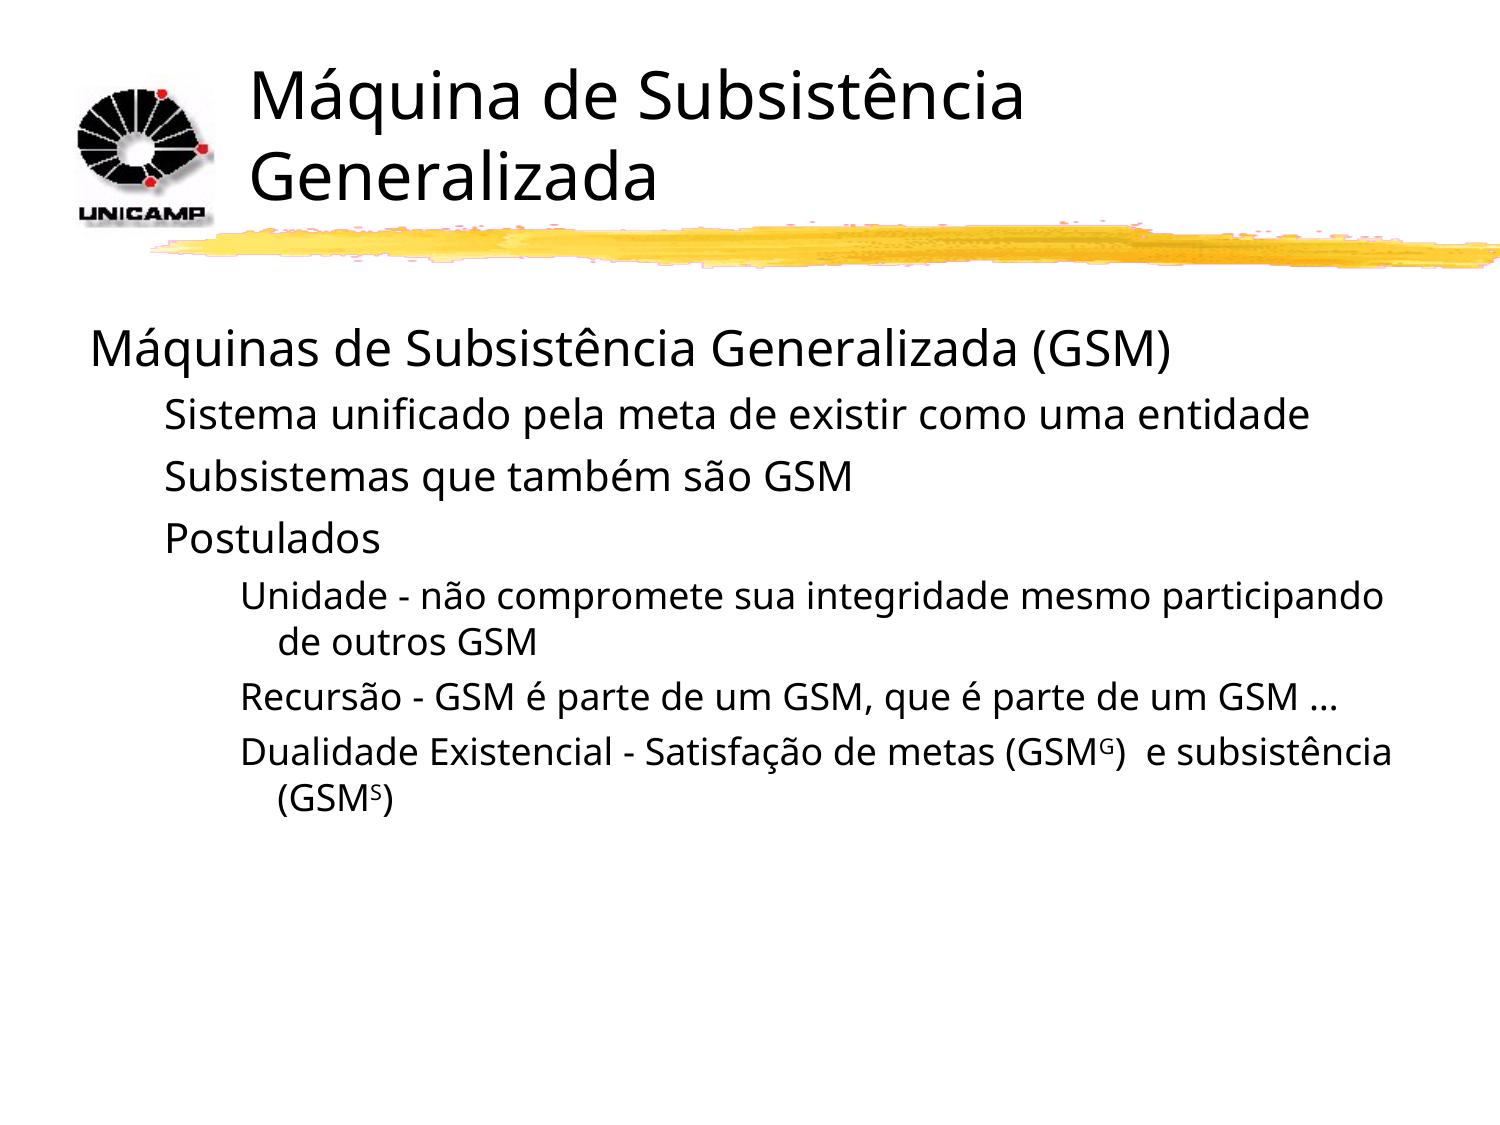

# Máquina de Subsistência Generalizada
Máquinas de Subsistência Generalizada (GSM)
Sistema unificado pela meta de existir como uma entidade
Subsistemas que também são GSM
Postulados
Unidade - não compromete sua integridade mesmo participando de outros GSM
Recursão - GSM é parte de um GSM, que é parte de um GSM …
Dualidade Existencial - Satisfação de metas (GSMG) e subsistência (GSMS)